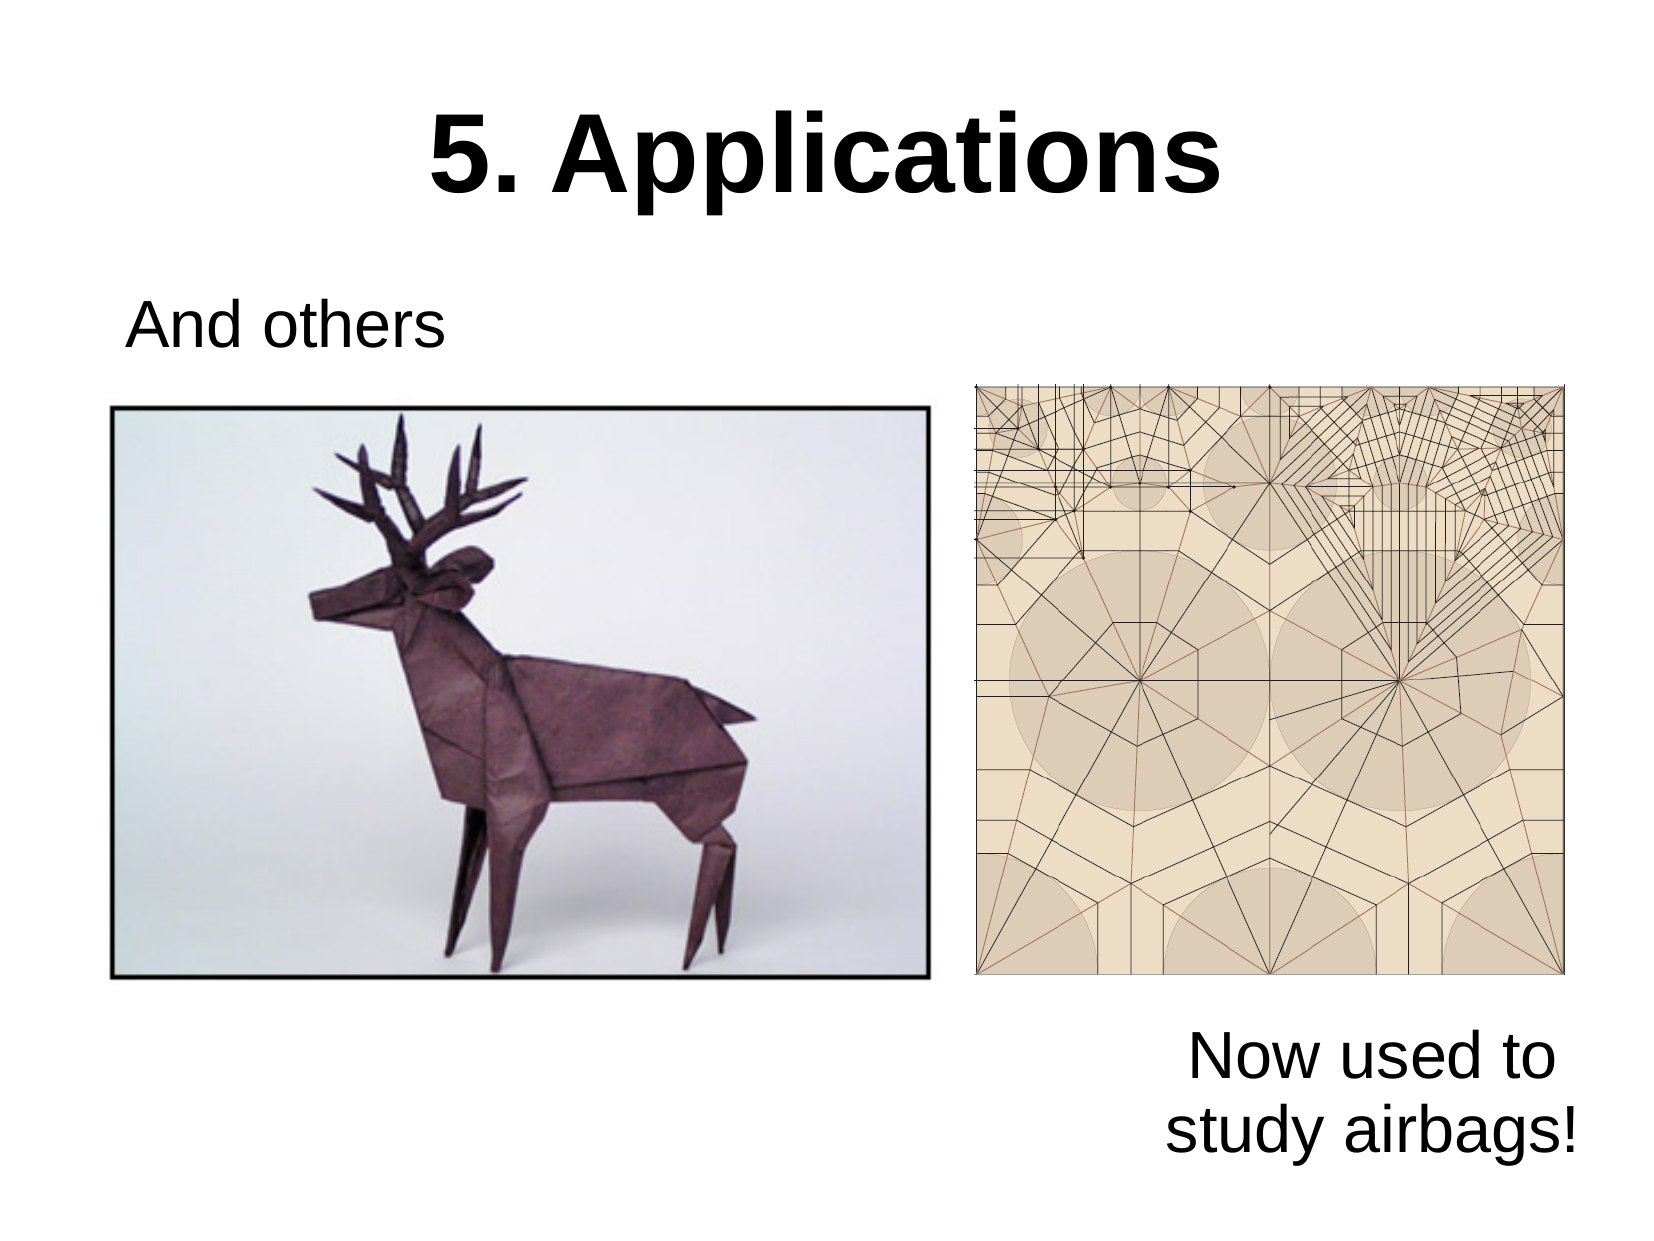

# 5. Applications
And others
Now used to study airbags!